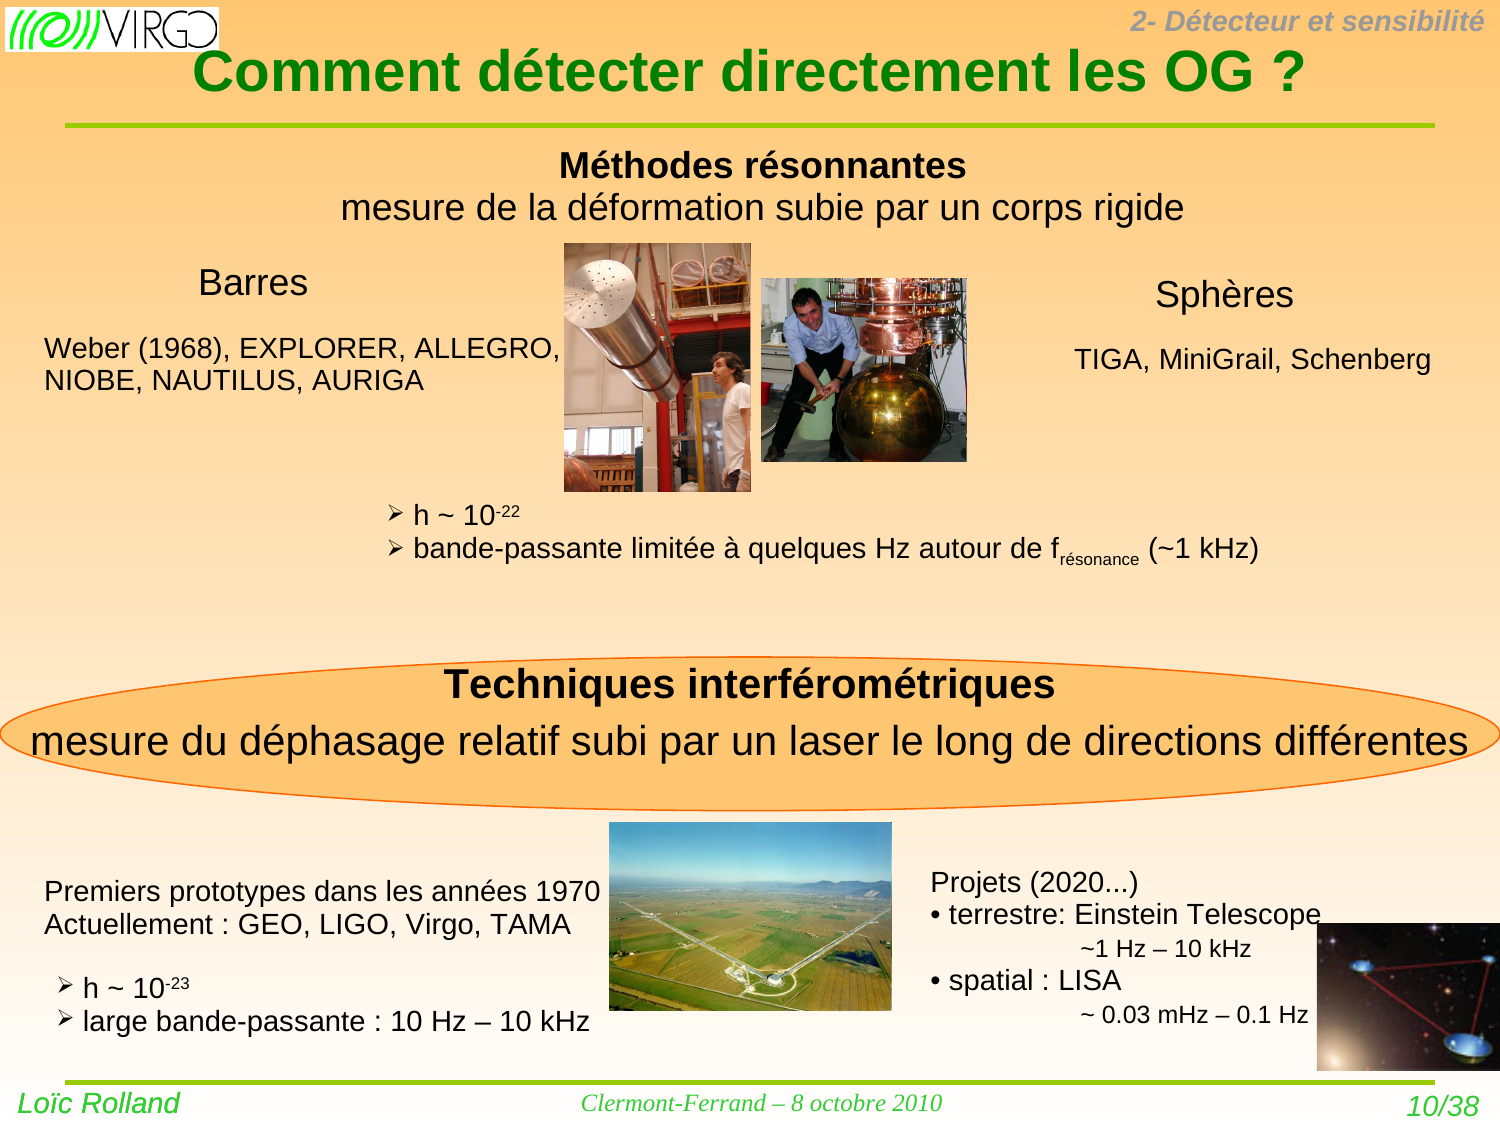

2- Détecteur et sensibilité
# Comment détecter directement les OG ?
Méthodes résonnantes
mesure de la déformation subie par un corps rigide
Barres
Sphères
Weber (1968), EXPLORER, ALLEGRO, NIOBE, NAUTILUS, AURIGA
TIGA, MiniGrail, Schenberg
 h ~ 10-22
 bande-passante limitée à quelques Hz autour de frésonance (~1 kHz)
Techniques interférométriques
mesure du déphasage relatif subi par un laser le long de directions différentes
Projets (2020...)
 terrestre: Einstein Telescope
	~1 Hz – 10 kHz
 spatial : LISA
	~ 0.03 mHz – 0.1 Hz
Premiers prototypes dans les années 1970
Actuellement : GEO, LIGO, Virgo, TAMA
 h ~ 10-23
 large bande-passante : 10 Hz – 10 kHz
10